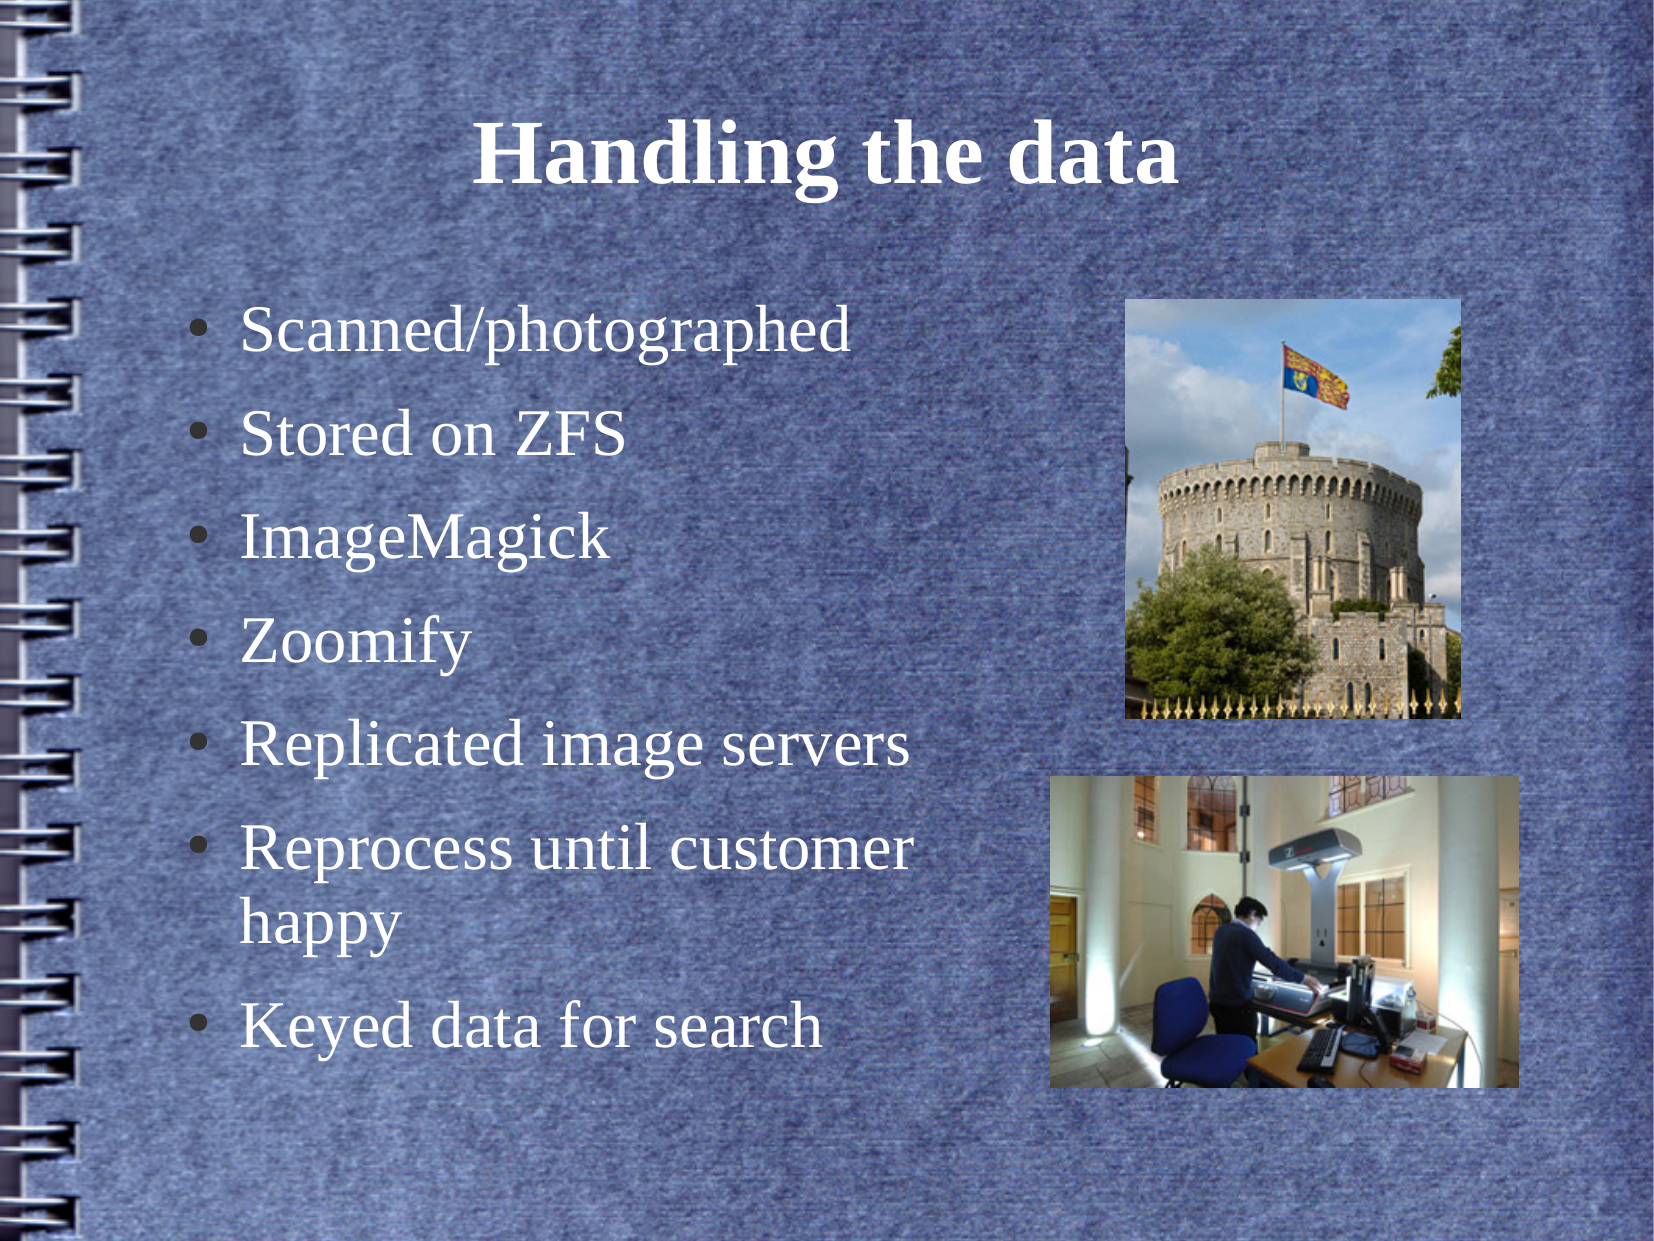

# Handling the data
Scanned/photographed
Stored on ZFS
ImageMagick
Zoomify
Replicated image servers
Reprocess until customer happy
Keyed data for search